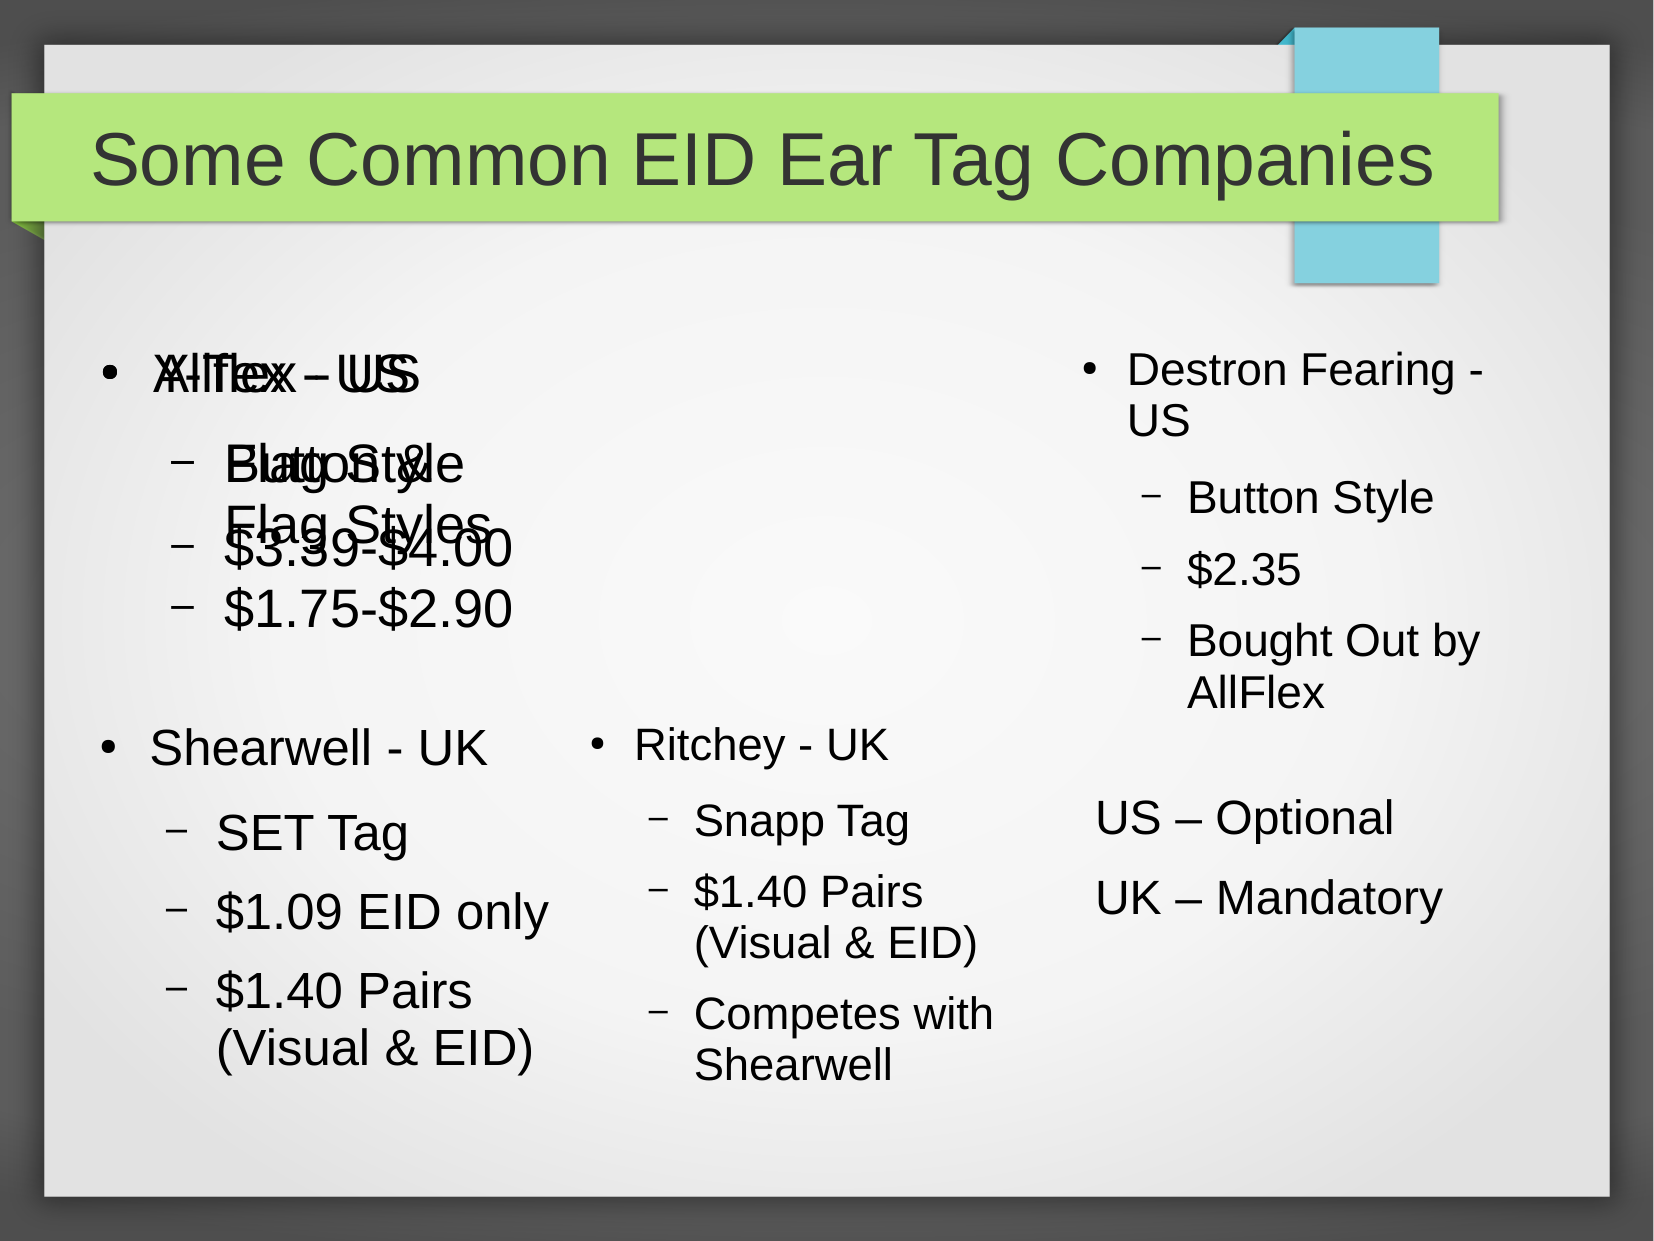

# Some Common EID Ear Tag Companies
Allflex - US
Button & Flag Styles
$1.75-$2.90
Y-Tex - US
Flag Style
$3.39-$4.00
Destron Fearing - US
Button Style
$2.35
Bought Out by AllFlex
Shearwell - UK
SET Tag
$1.09 EID only
$1.40 Pairs (Visual & EID)
Ritchey - UK
Snapp Tag
$1.40 Pairs (Visual & EID)
Competes with Shearwell
US – Optional
UK – Mandatory